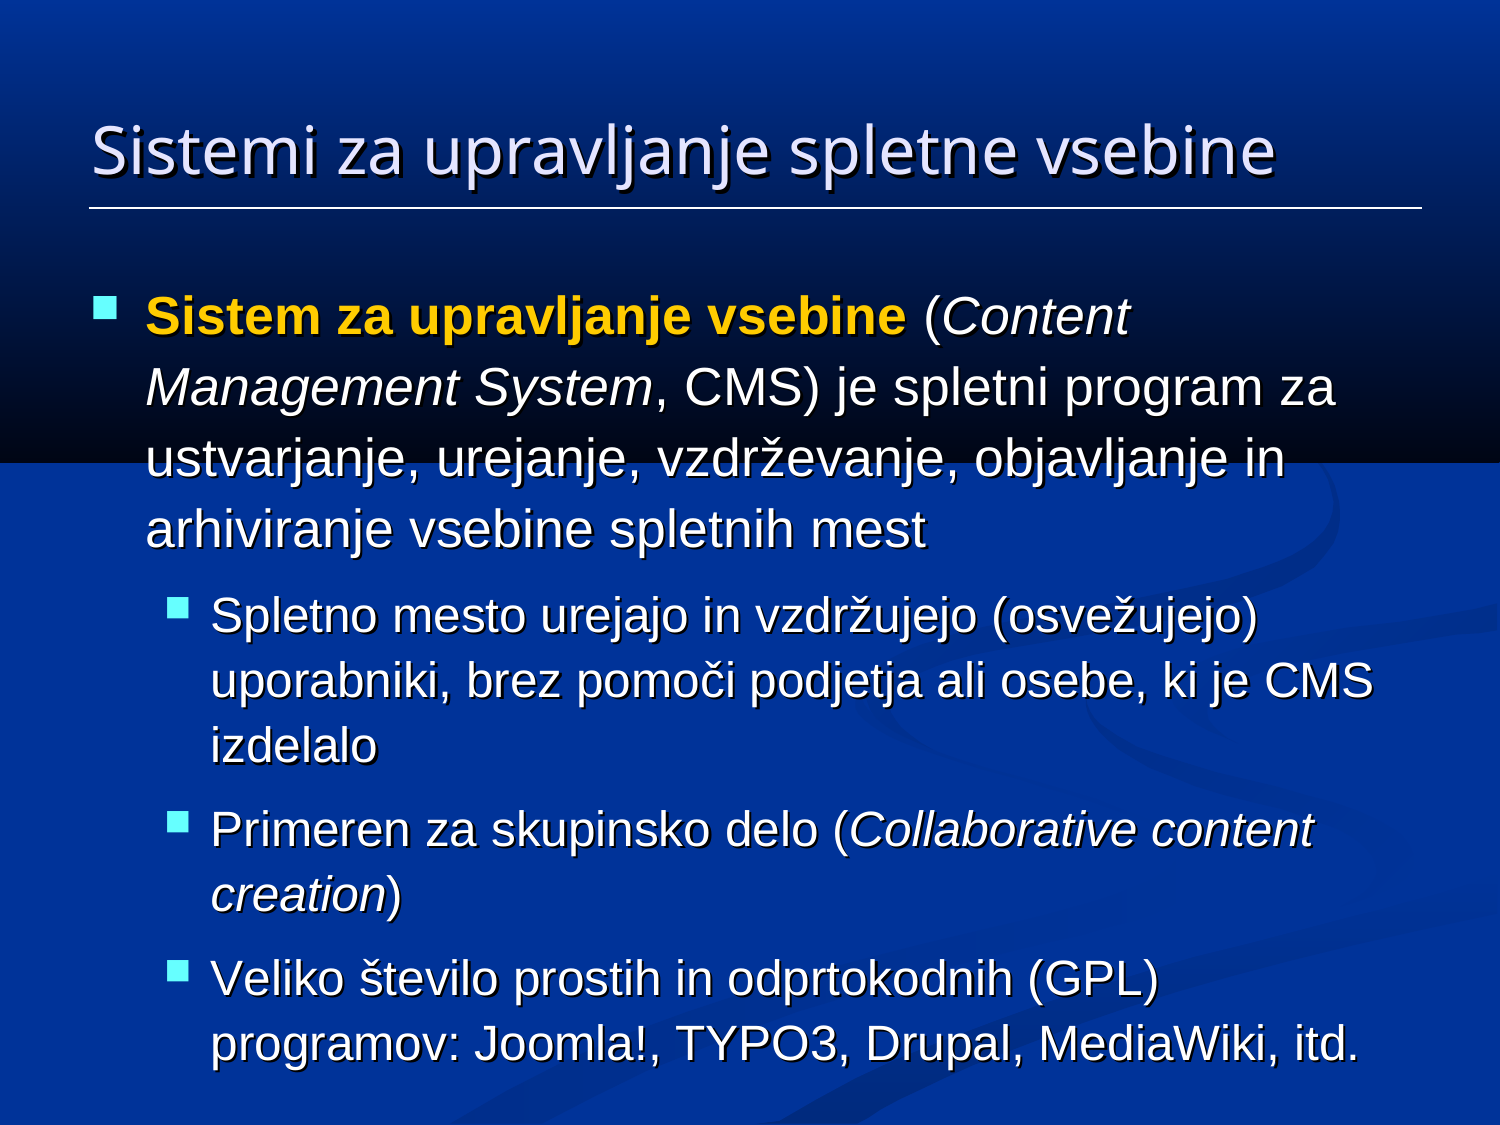

Sistemi za upravljanje spletne vsebine
# Sistem za upravljanje vsebine (Content Management System, CMS) je spletni program za ustvarjanje, urejanje, vzdrževanje, objavljanje in arhiviranje vsebine spletnih mest
Spletno mesto urejajo in vzdržujejo (osvežujejo) uporabniki, brez pomoči podjetja ali osebe, ki je CMS izdelalo
Primeren za skupinsko delo (Collaborative content creation)
Veliko število prostih in odprtokodnih (GPL) programov: Joomla!, TYPO3, Drupal, MediaWiki, itd.